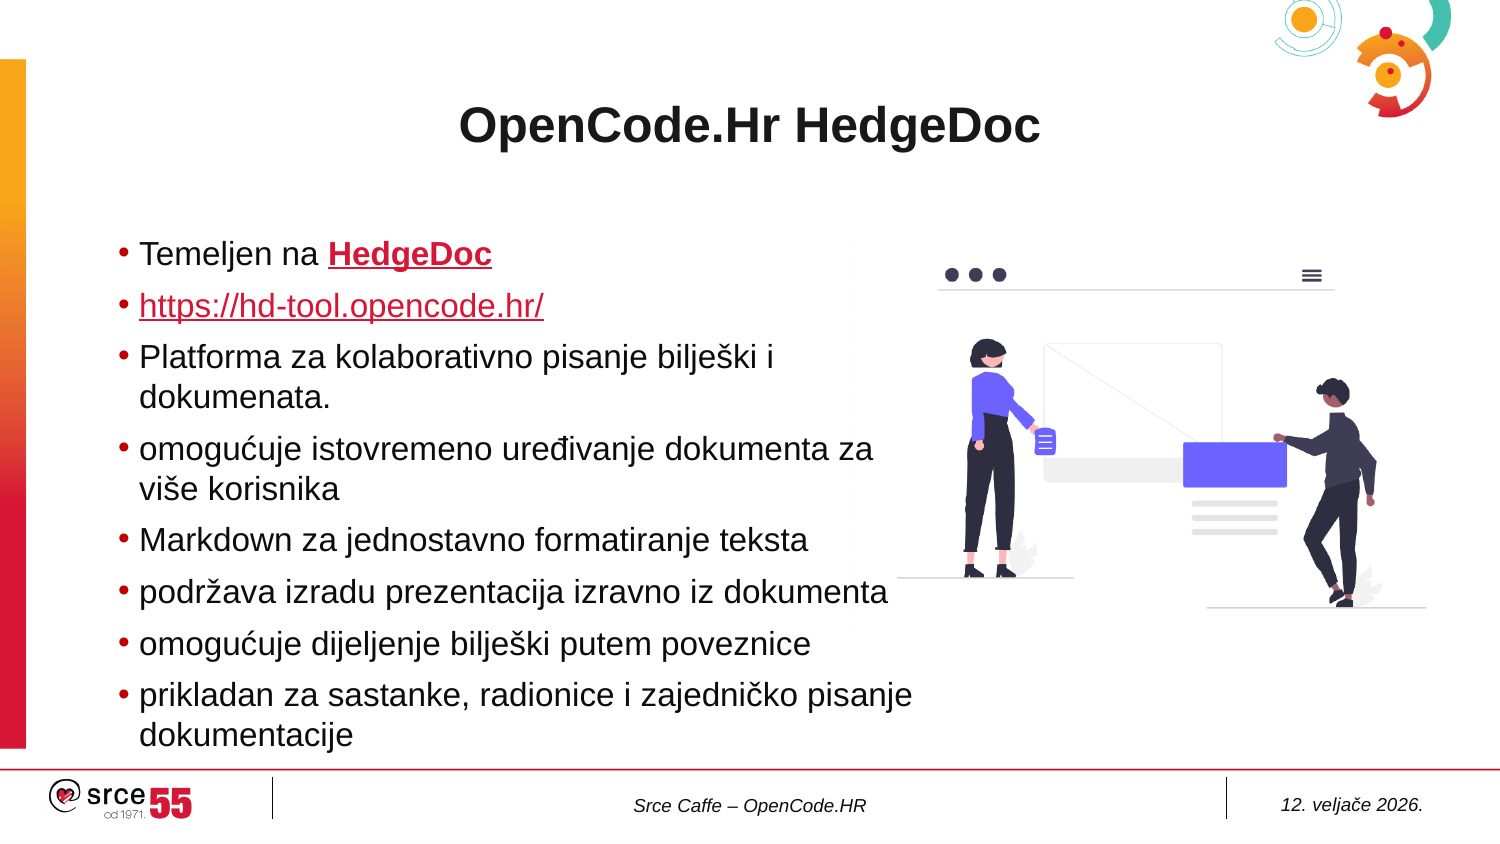

# OpenCode.Hr HedgeDoc
Temeljen na HedgeDoc
https://hd-tool.opencode.hr/
Platforma za kolaborativno pisanje bilješki i dokumenata.
omogućuje istovremeno uređivanje dokumenta za više korisnika
Markdown za jednostavno formatiranje teksta
podržava izradu prezentacija izravno iz dokumenta
omogućuje dijeljenje bilješki putem poveznice
prikladan za sastanke, radionice i zajedničko pisanje dokumentacije
12. veljače 2026.
Srce Caffe – OpenCode.HR